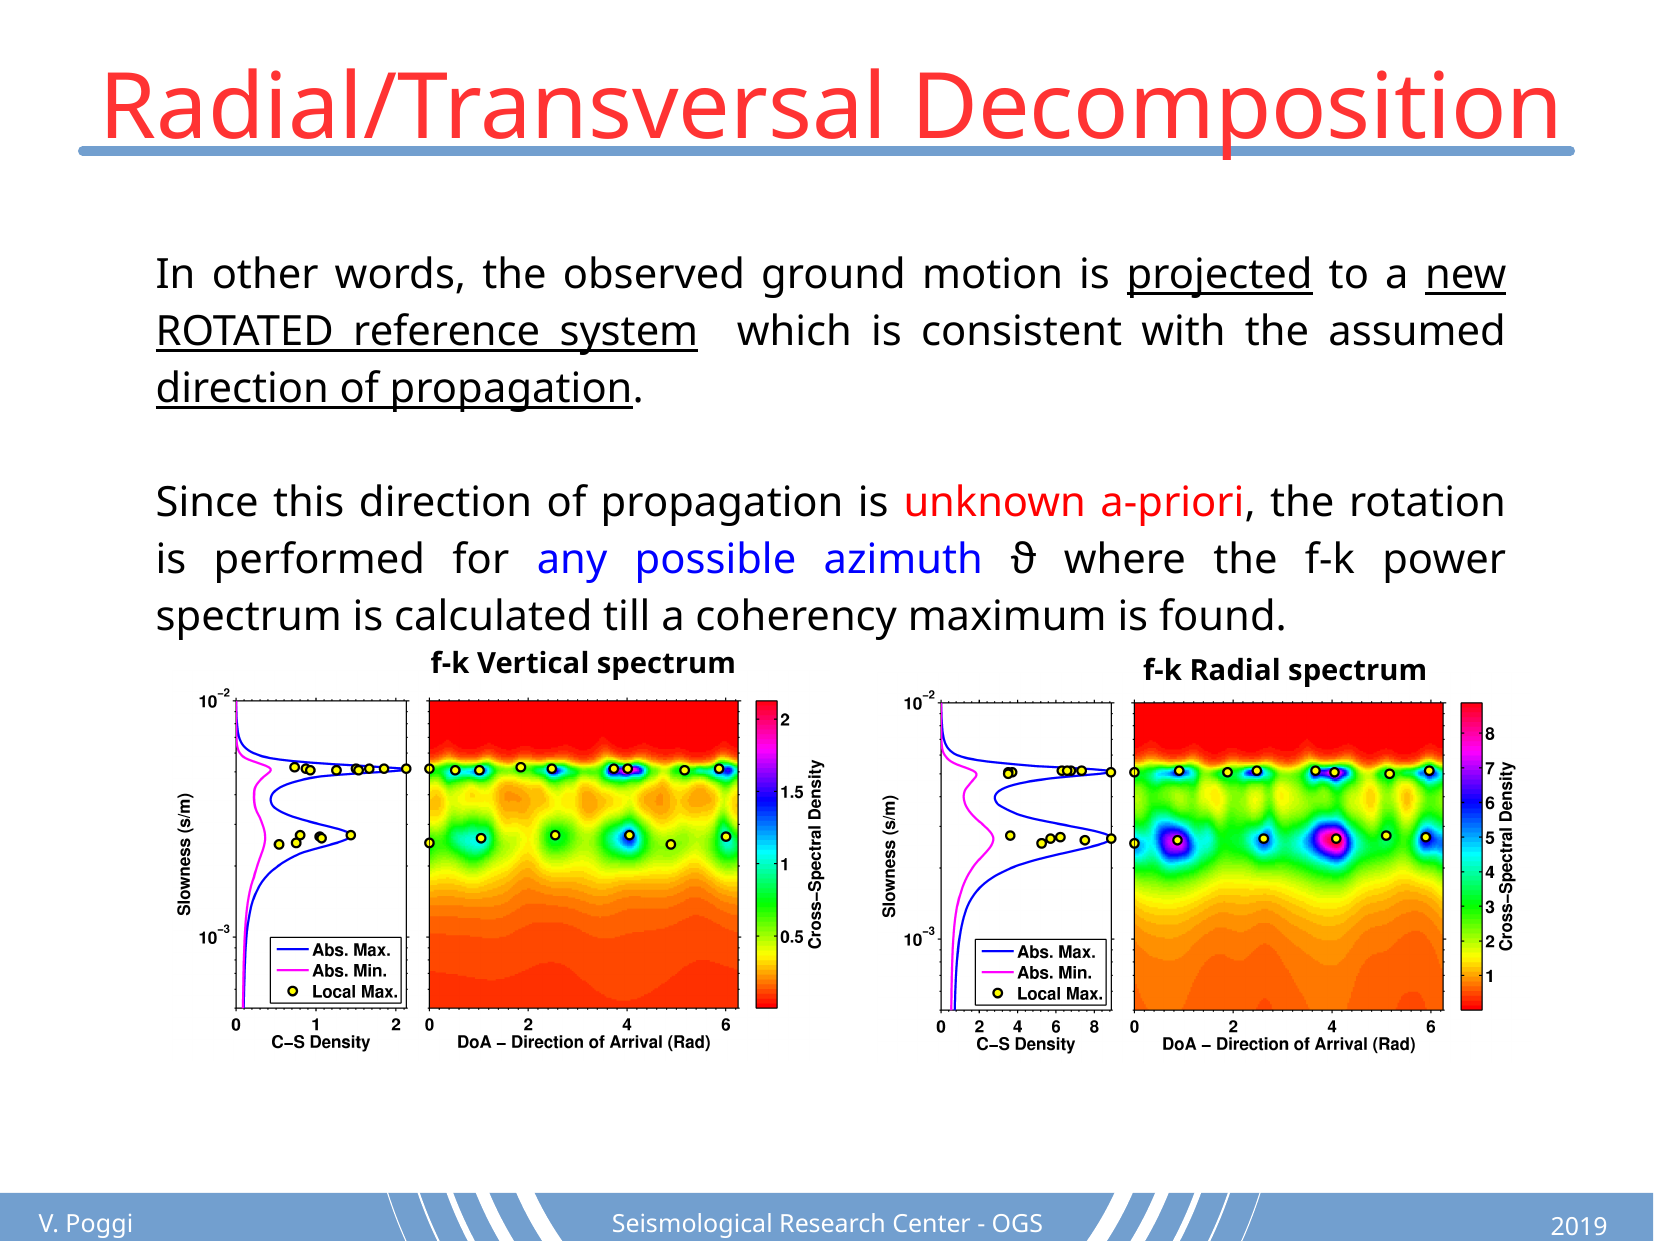

Radial/Transversal Decomposition
In other words, the observed ground motion is projected to a new ROTATED reference system which is consistent with the assumed direction of propagation.
Since this direction of propagation is unknown a-priori, the rotation is performed for any possible azimuth ϑ where the f-k power spectrum is calculated till a coherency maximum is found.
f-k Vertical spectrum
f-k Radial spectrum